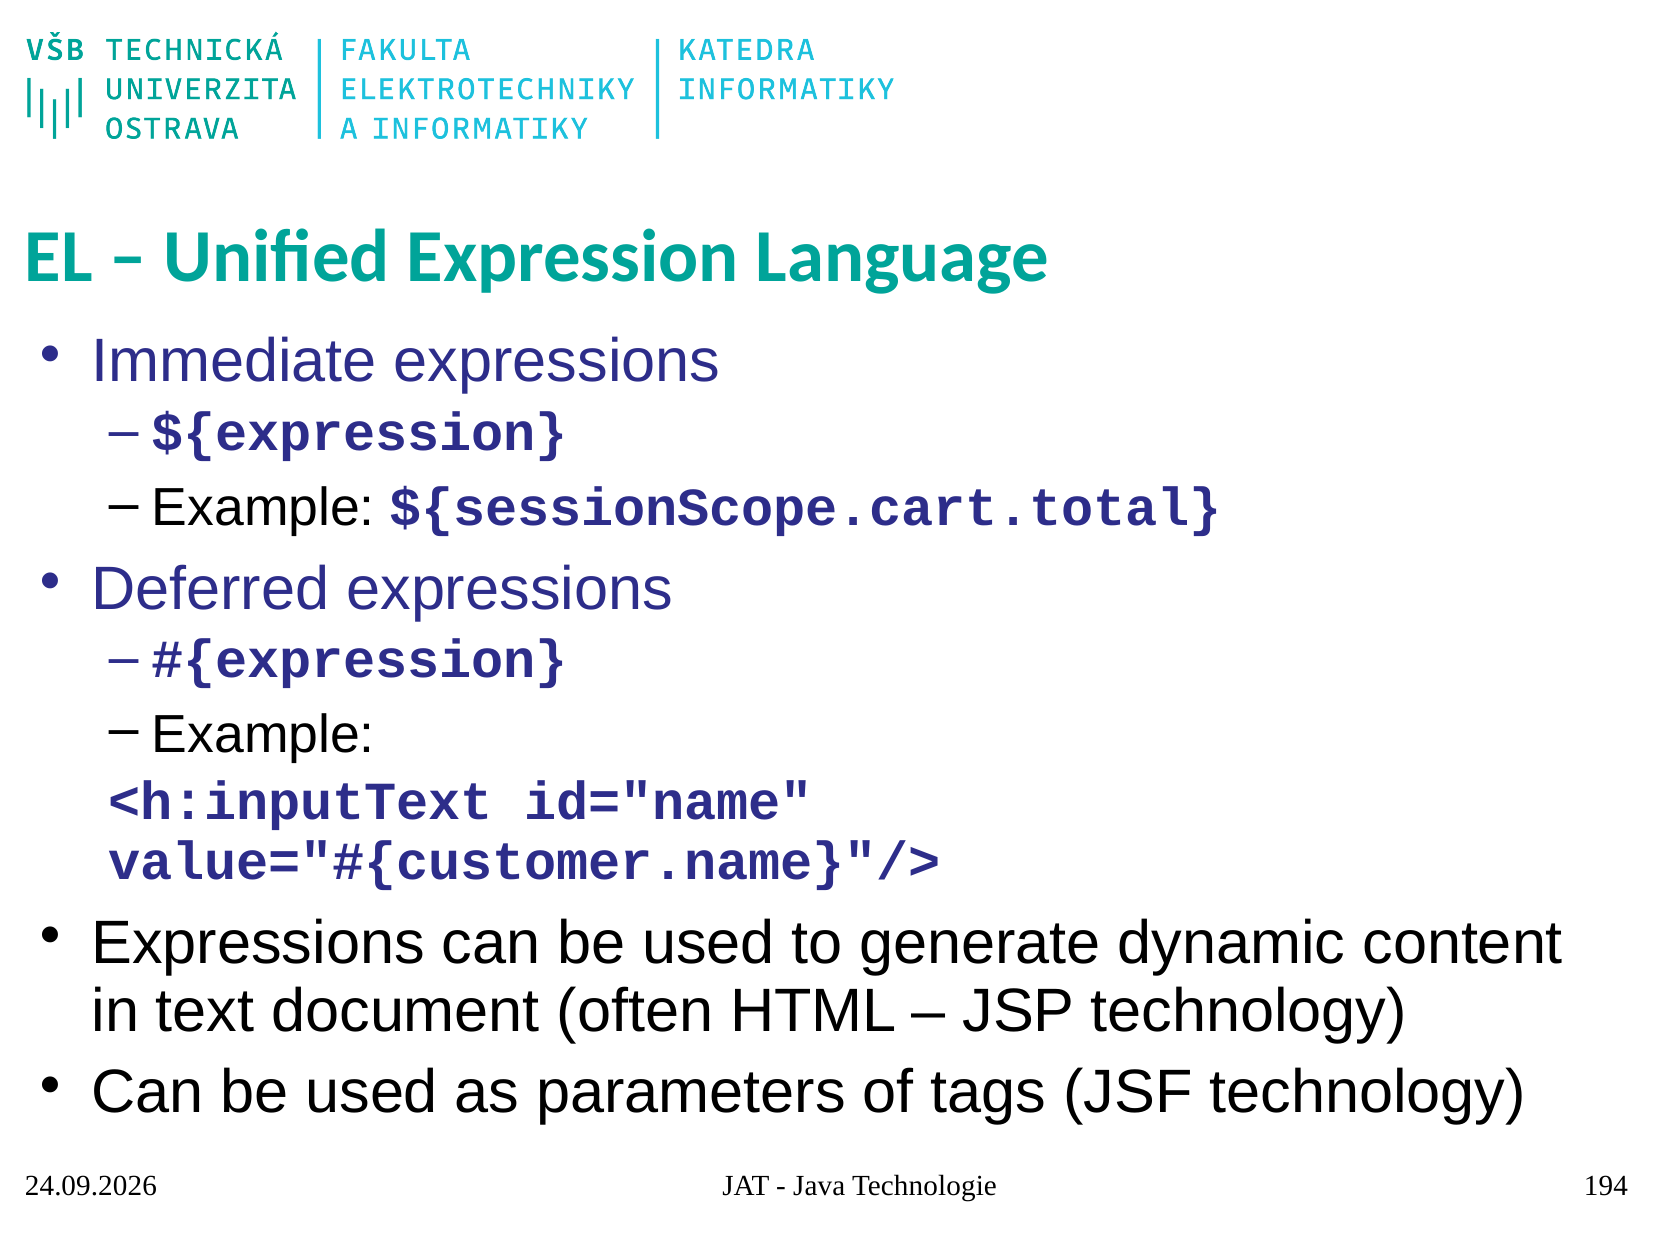

EL – Unified Expression Language
# Immediate expressions
${expression}
Example: ${sessionScope.cart.total}
Deferred expressions
#{expression}
Example:
<h:inputText id="name" value="#{customer.name}"/>
Expressions can be used to generate dynamic content in text document (often HTML – JSP technology)
Can be used as parameters of tags (JSF technology)
JAT - Java Technologie
194